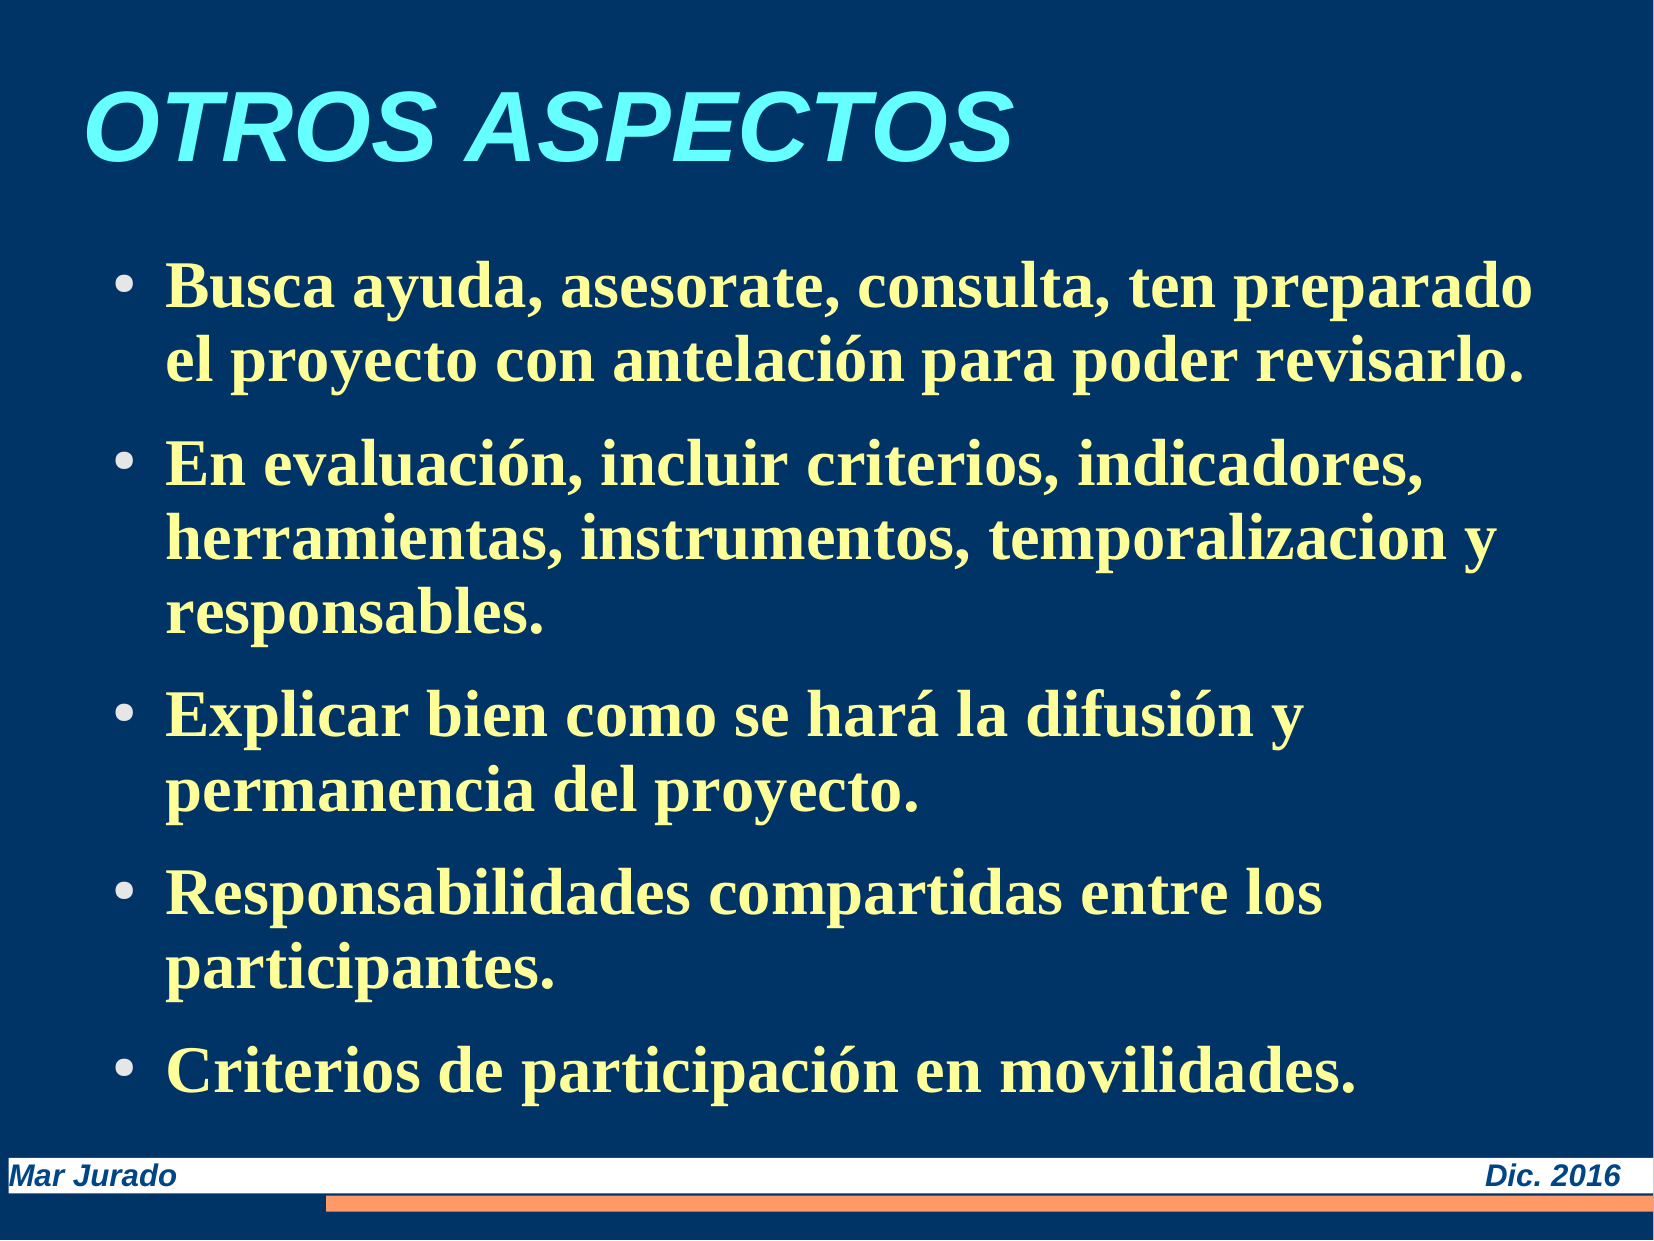

# OTROS ASPECTOS
Busca ayuda, asesorate, consulta, ten preparado el proyecto con antelación para poder revisarlo.
En evaluación, incluir criterios, indicadores, herramientas, instrumentos, temporalizacion y responsables.
Explicar bien como se hará la difusión y permanencia del proyecto.
Responsabilidades compartidas entre los participantes.
Criterios de participación en movilidades.
Mar Jurado																		Dic. 2016